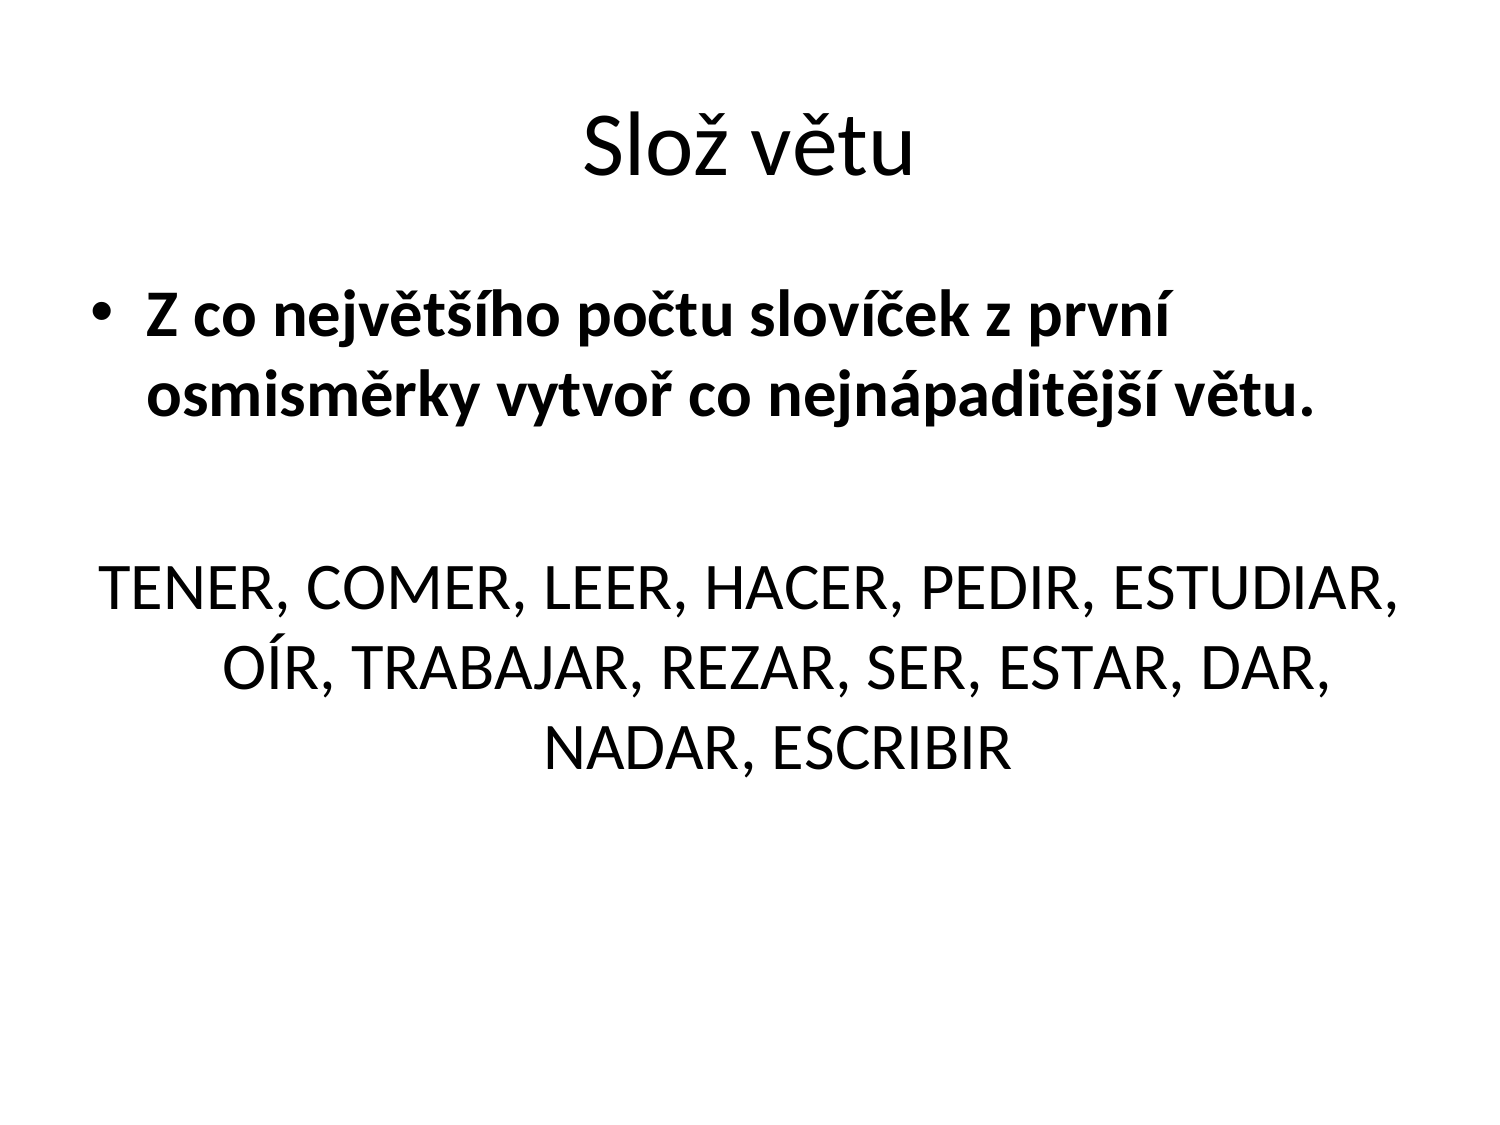

# Slož větu
Z co největšího počtu slovíček z první osmisměrky vytvoř co nejnápaditější větu.
TENER, COMER, LEER, HACER, PEDIR, ESTUDIAR, OÍR, TRABAJAR, REZAR, SER, ESTAR, DAR, NADAR, ESCRIBIR